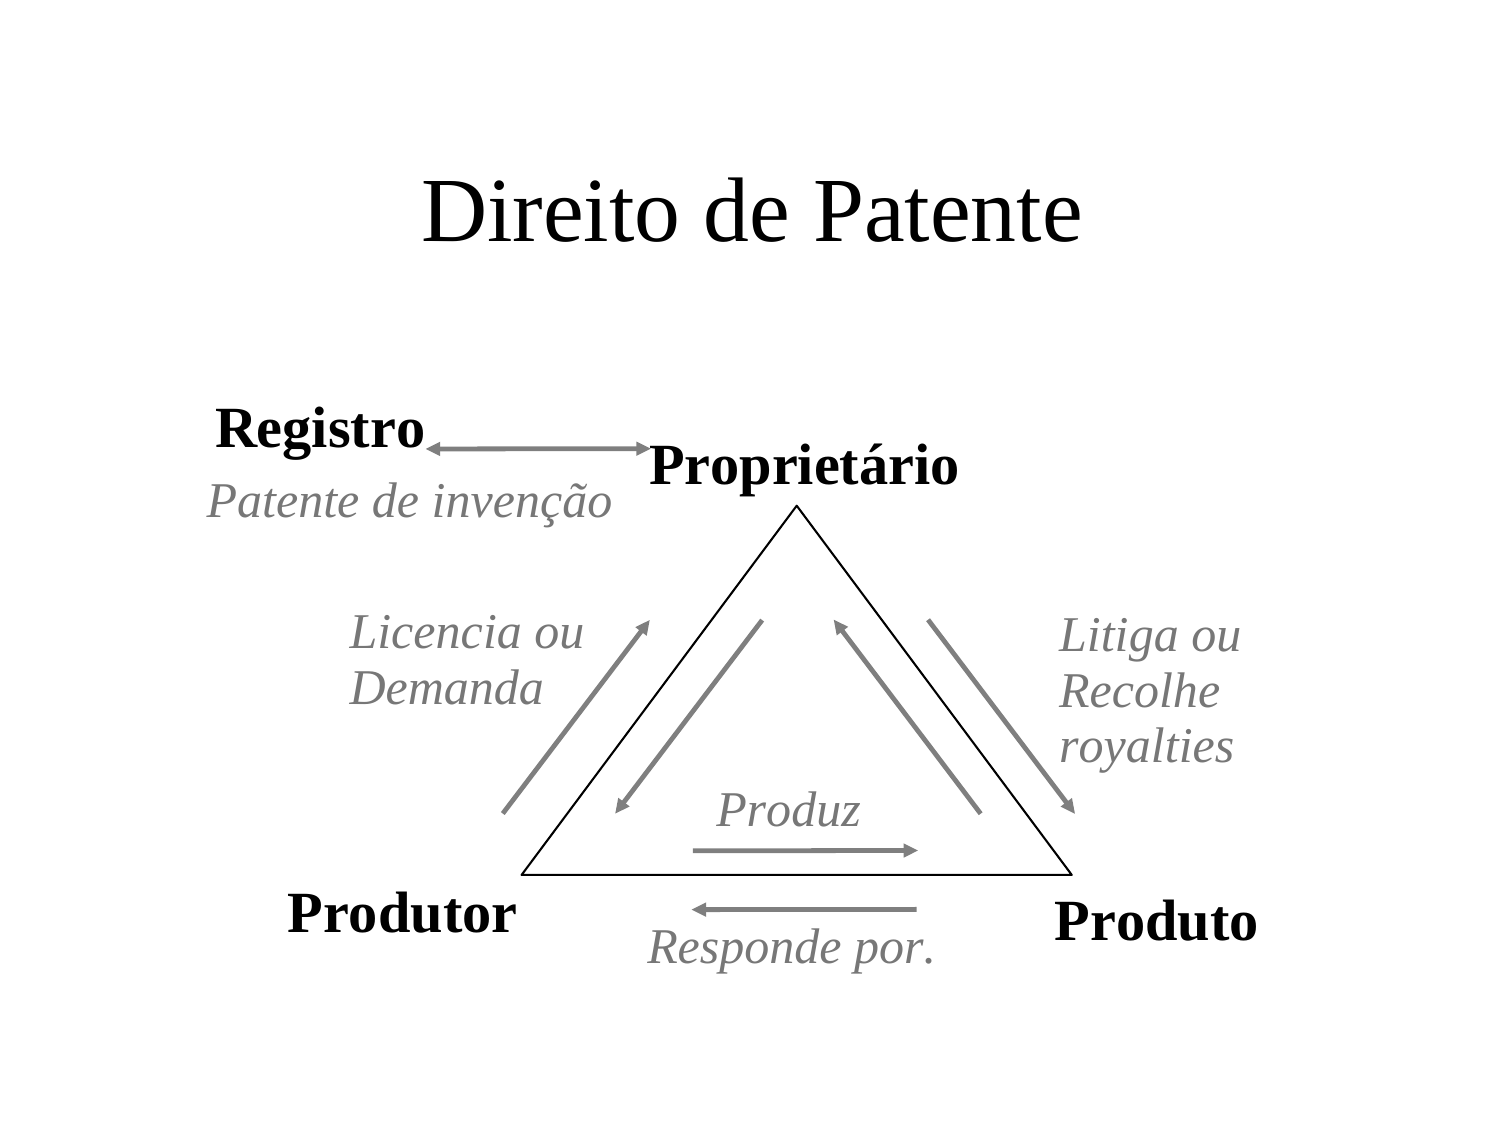

# Direito de Patente
Registro
Proprietário
Patente de invenção
Licencia ou
Demanda
Litiga ou Recolhe royalties
Produz
Produtor
Produto
Responde por.